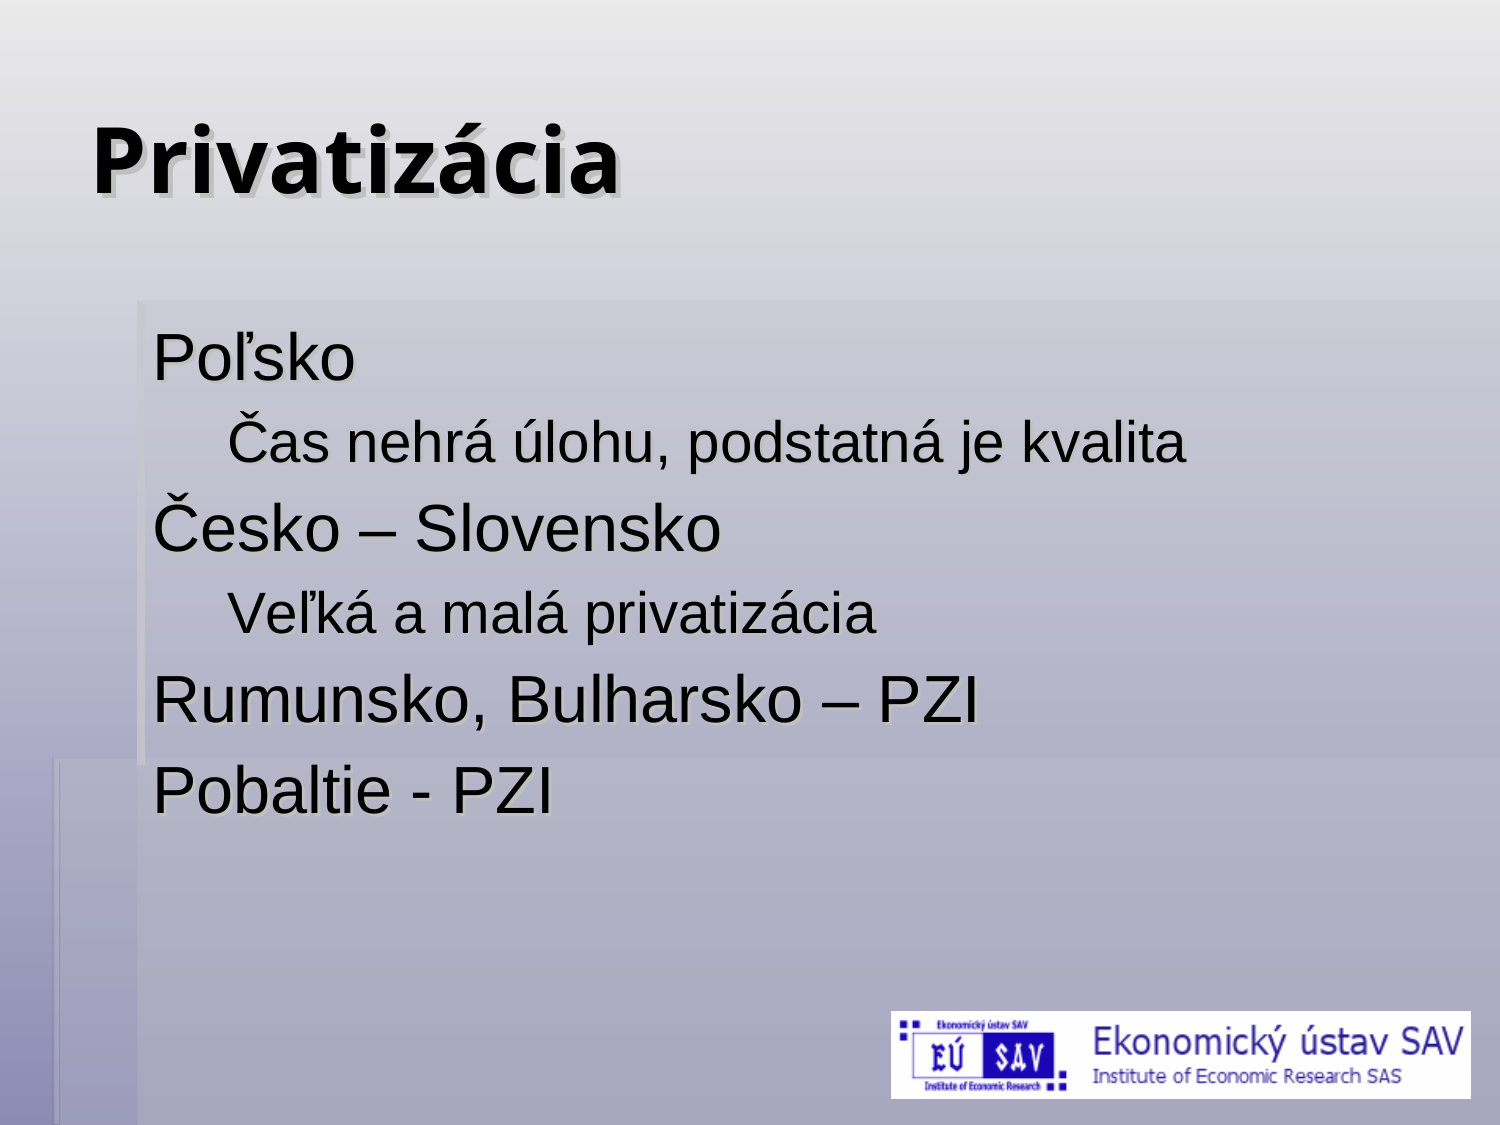

# Privatizácia
Poľsko
Čas nehrá úlohu, podstatná je kvalita
Česko – Slovensko
Veľká a malá privatizácia
Rumunsko, Bulharsko – PZI
Pobaltie - PZI